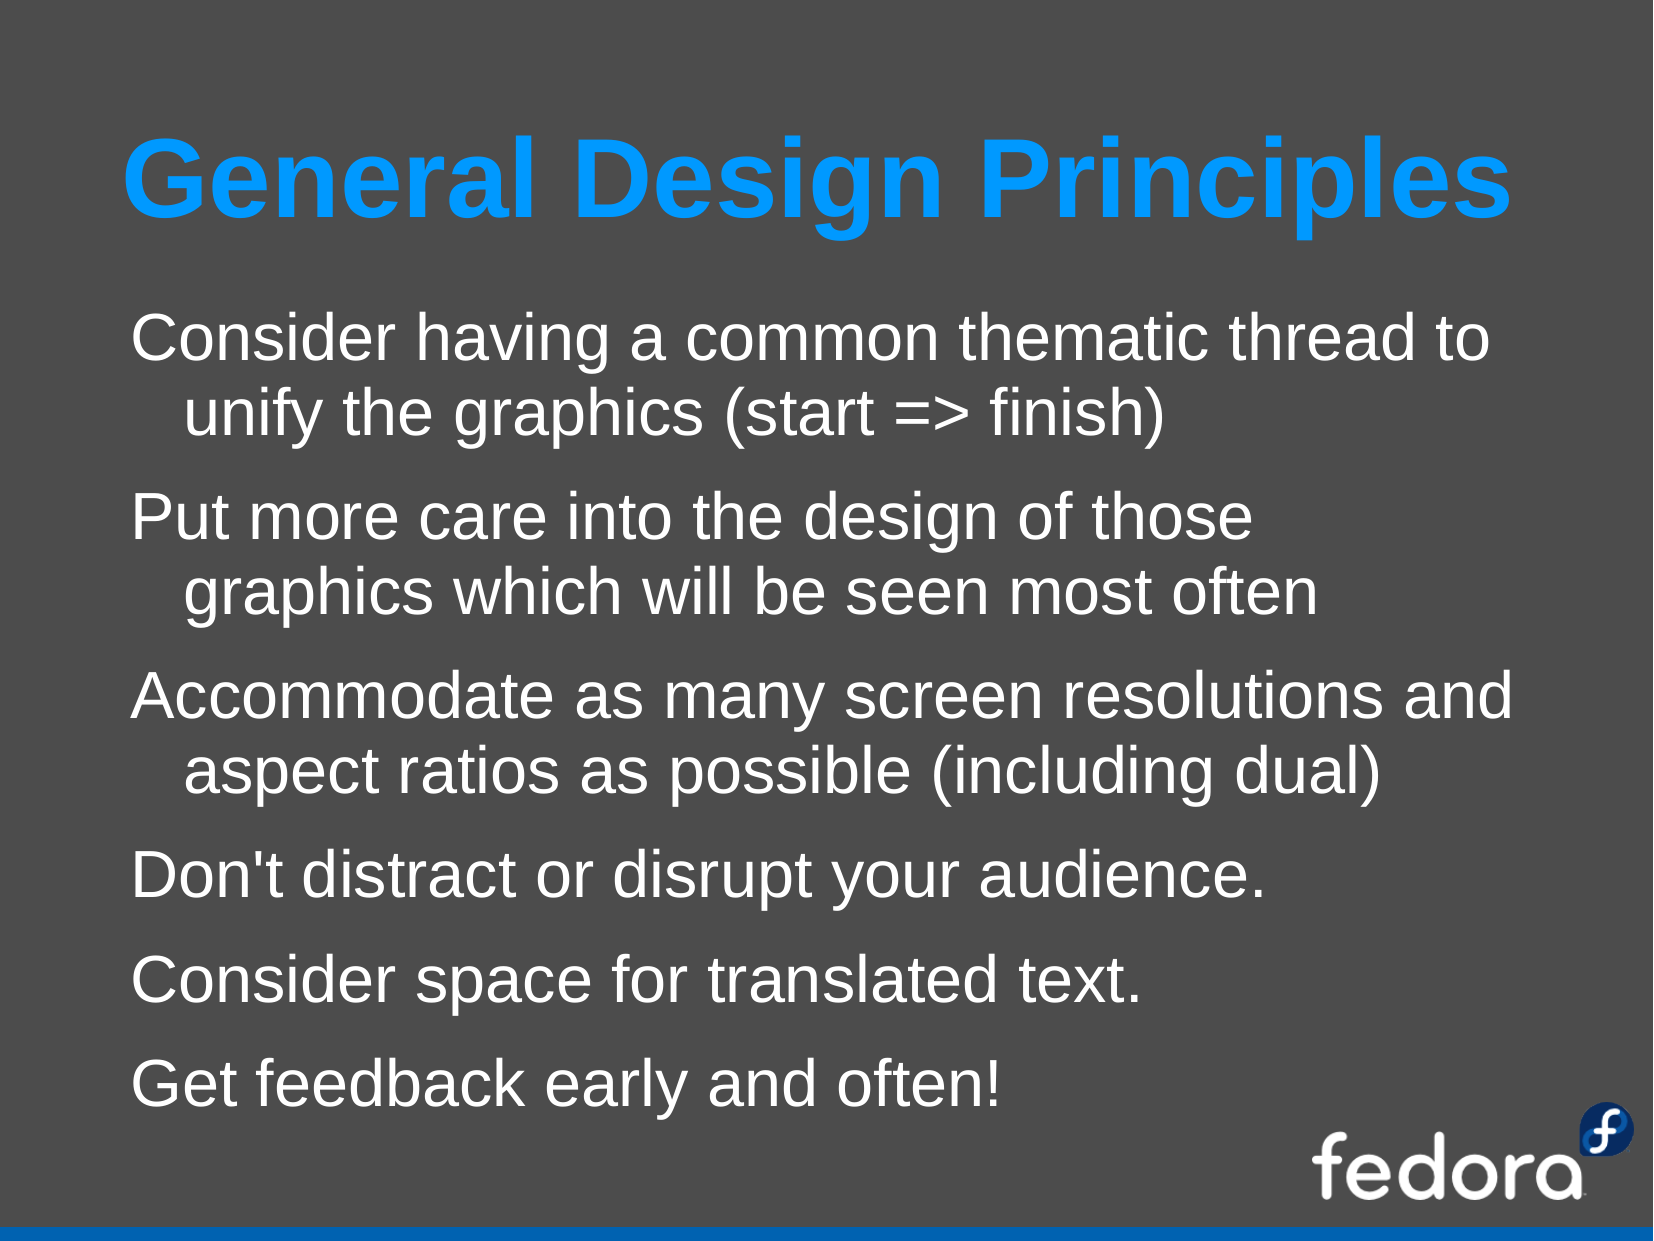

# General Design Principles
Consider having a common thematic thread to unify the graphics (start => finish)
Put more care into the design of those graphics which will be seen most often
Accommodate as many screen resolutions and aspect ratios as possible (including dual)
Don't distract or disrupt your audience.
Consider space for translated text.
Get feedback early and often!